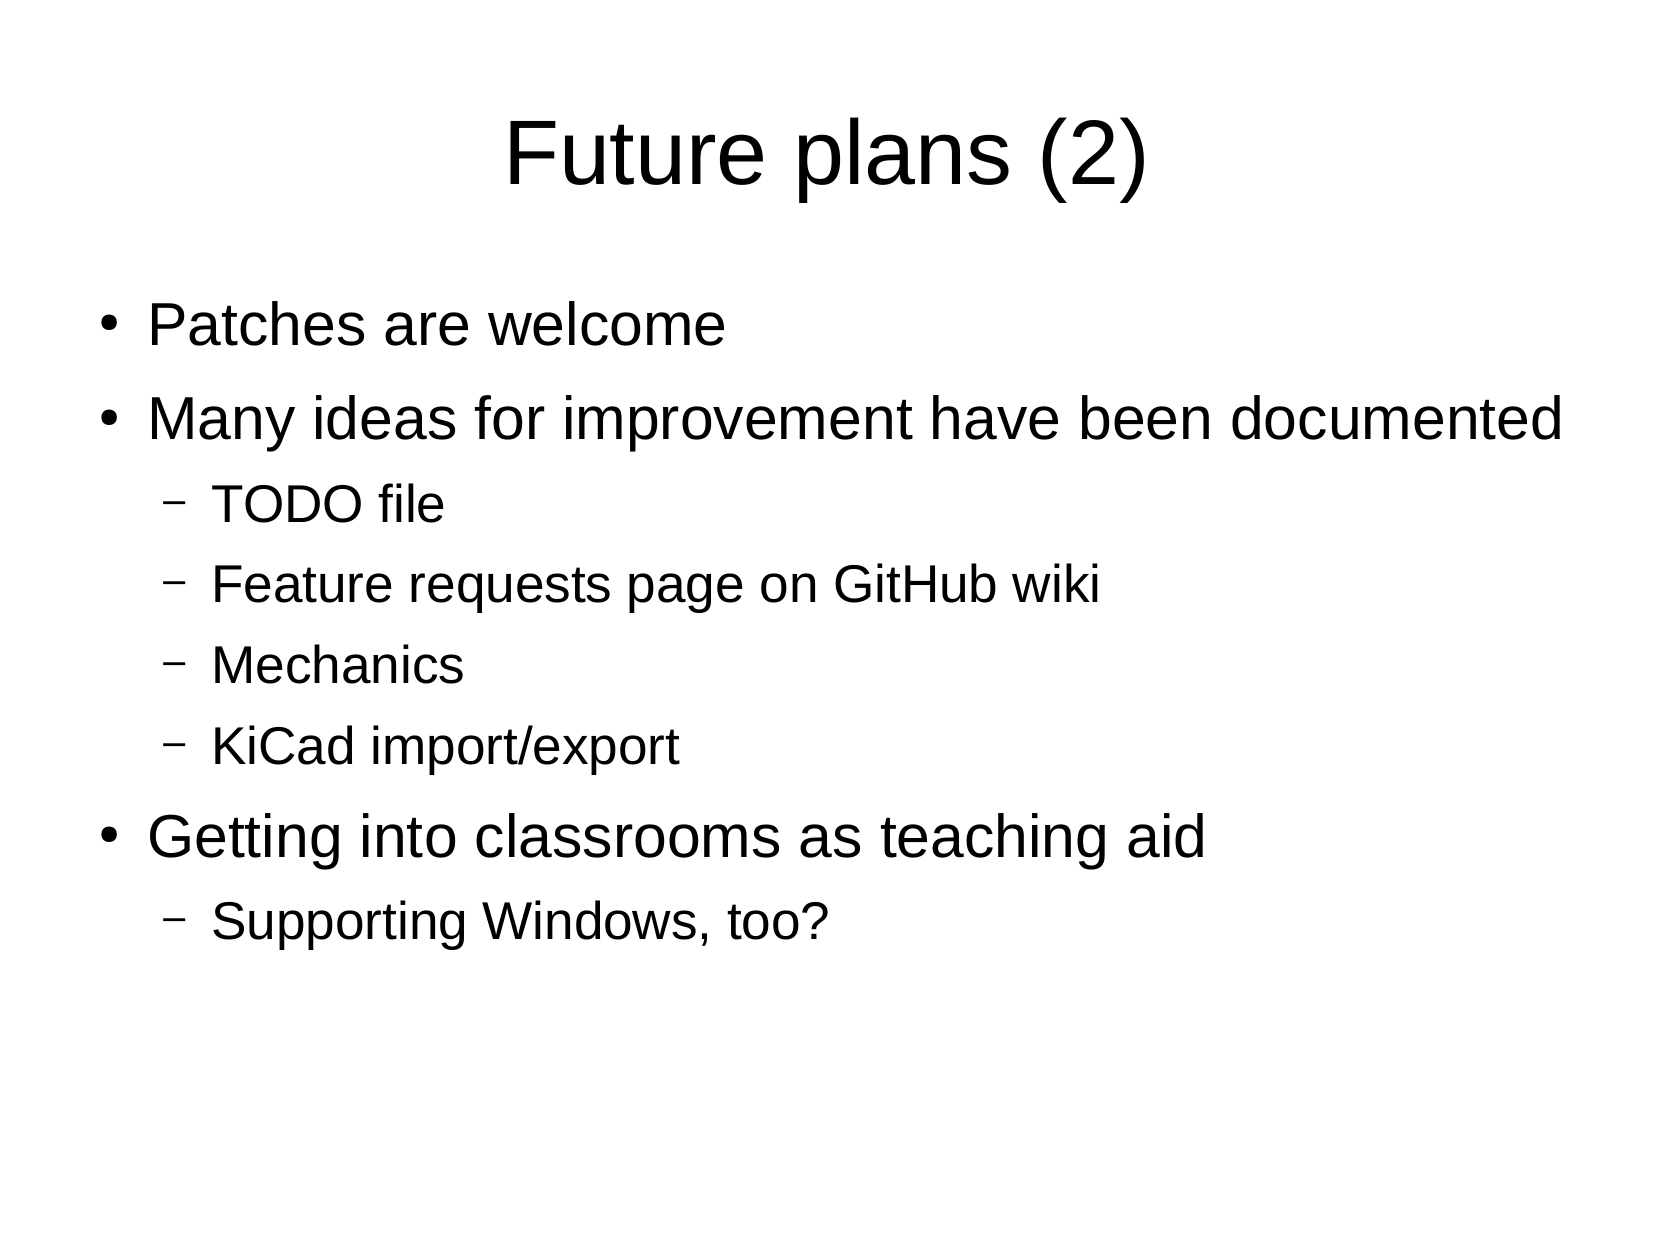

# Future plans (2)
Patches are welcome
Many ideas for improvement have been documented
TODO file
Feature requests page on GitHub wiki
Mechanics
KiCad import/export
Getting into classrooms as teaching aid
Supporting Windows, too?